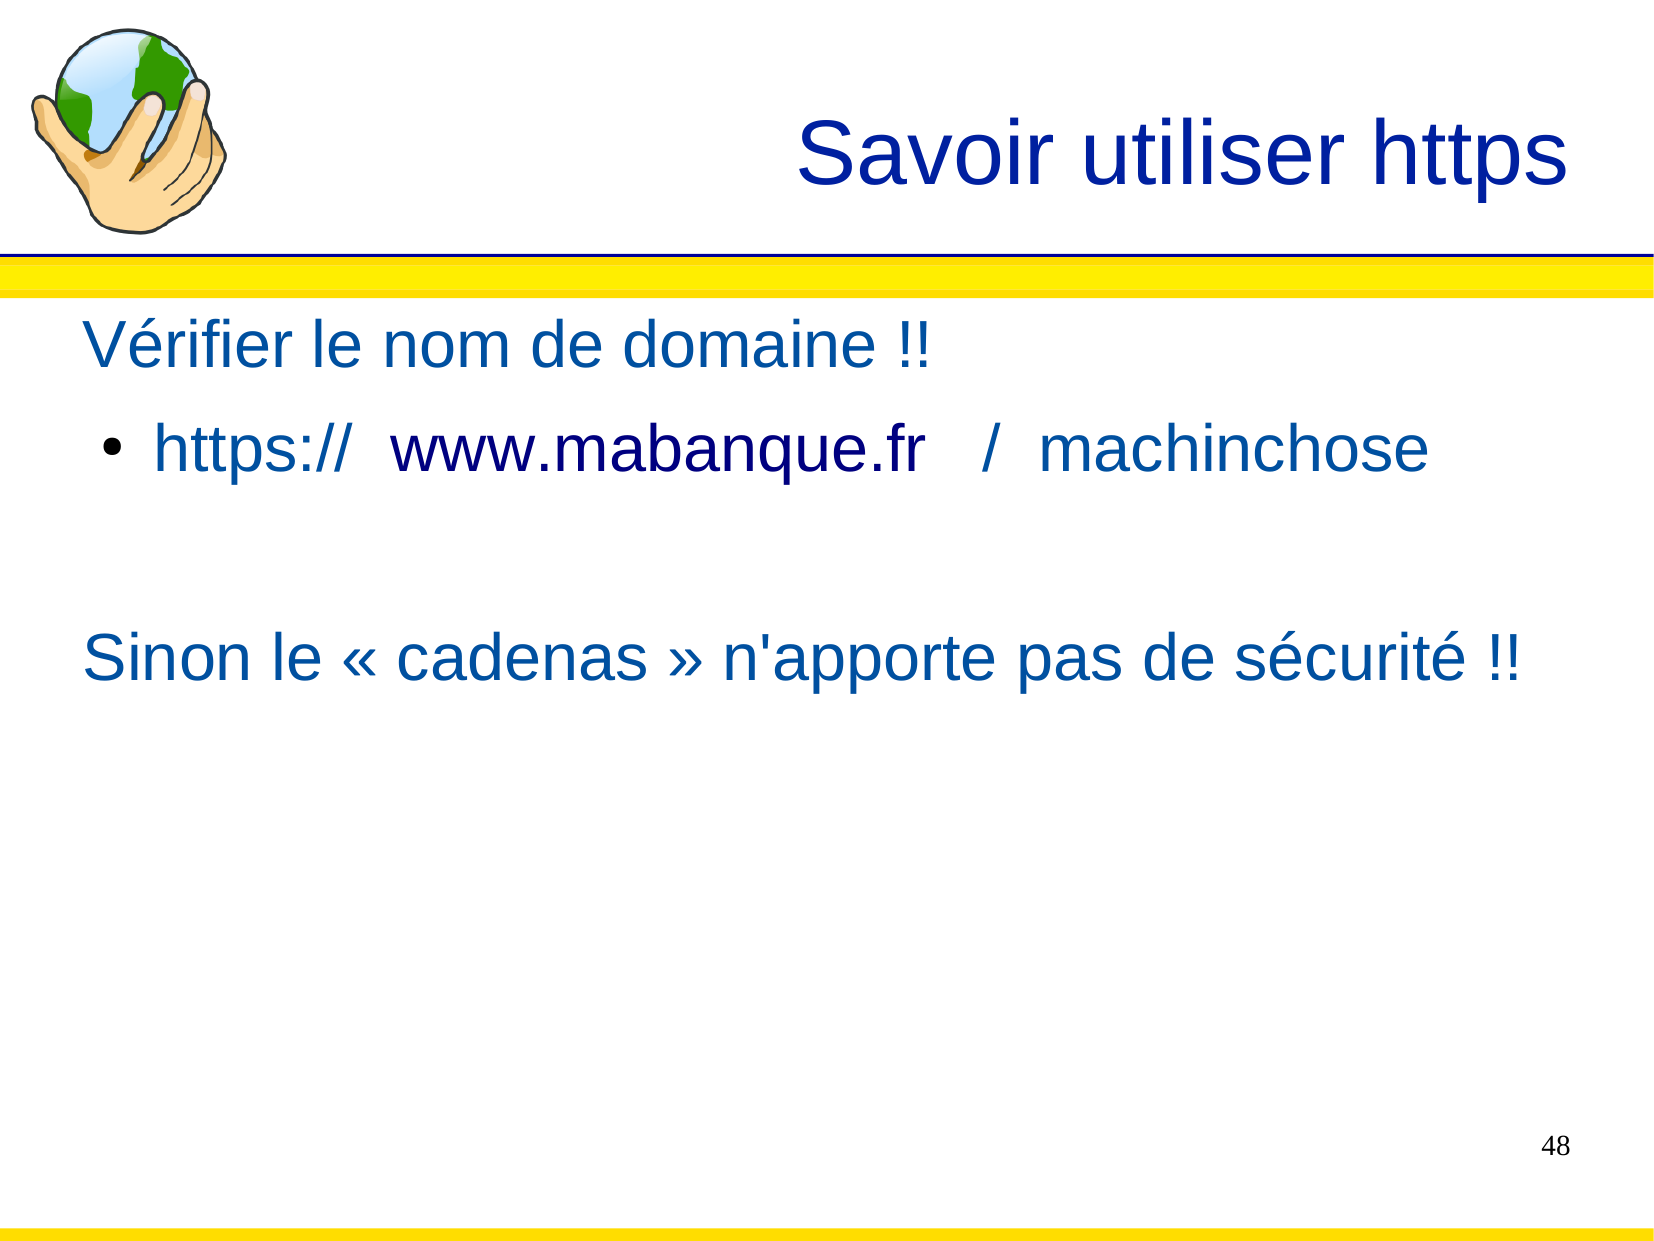

# Savoir utiliser https
Vérifier le nom de domaine !!
https:// www.mabanque.fr / machinchose
Sinon le « cadenas » n'apporte pas de sécurité !!
48